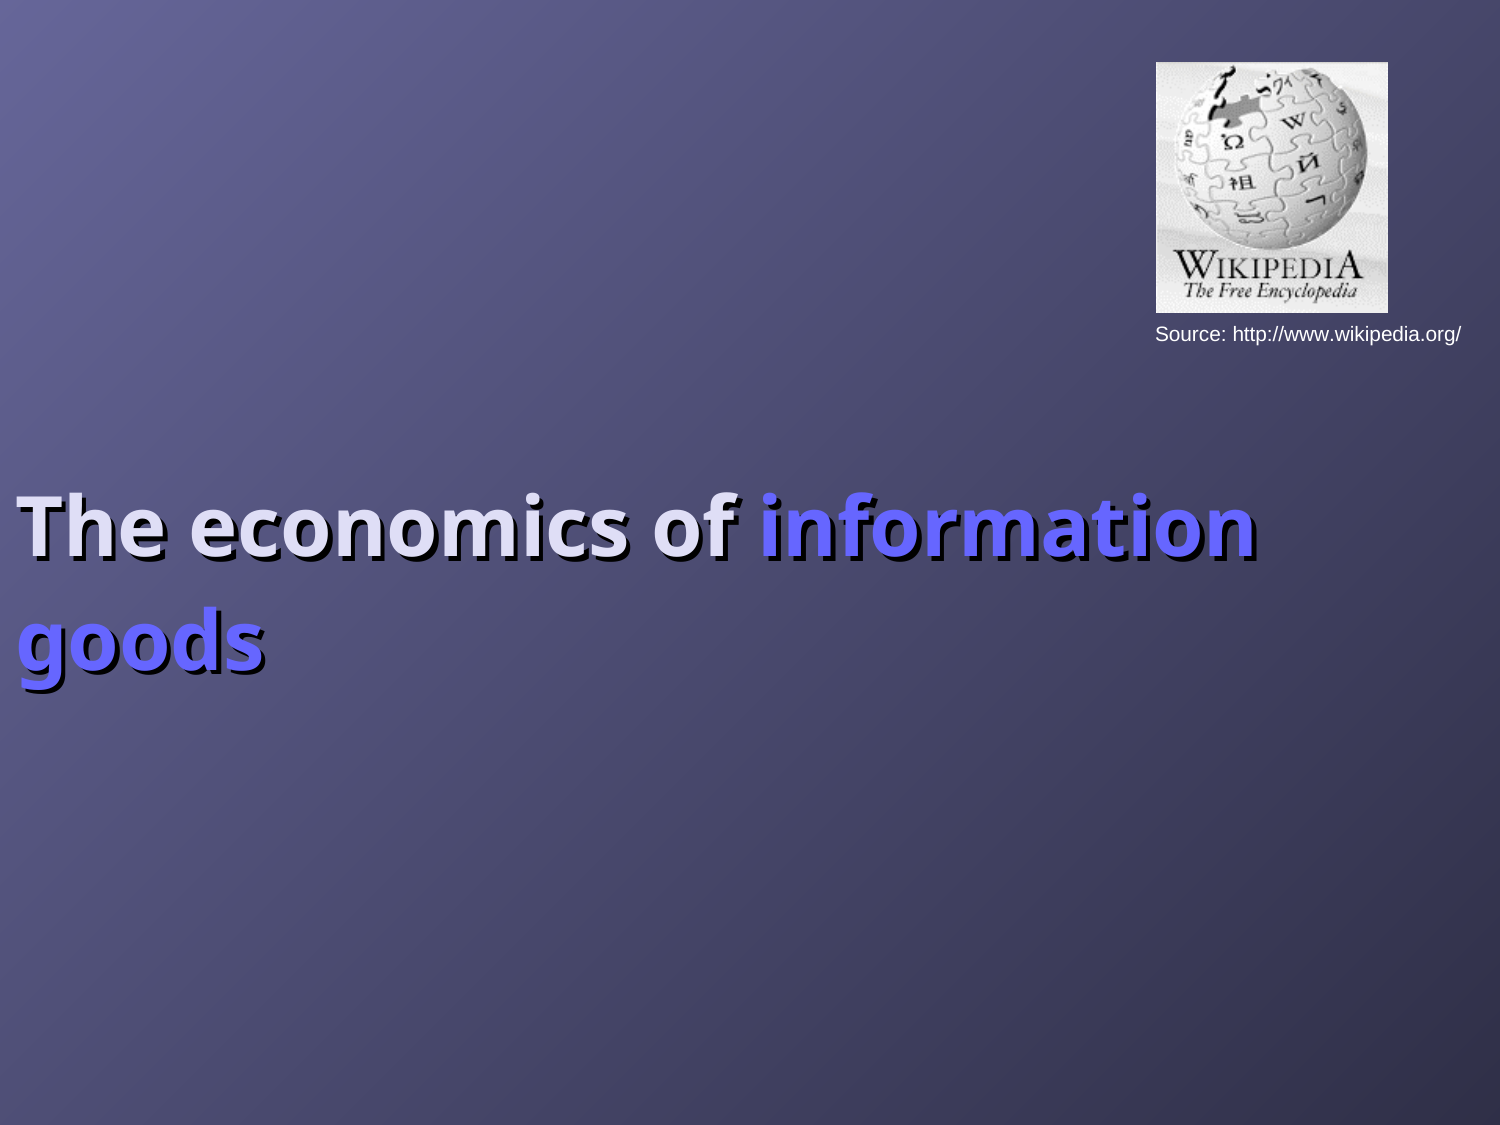

Source: http://www.wikipedia.org/
# The economics of information goods